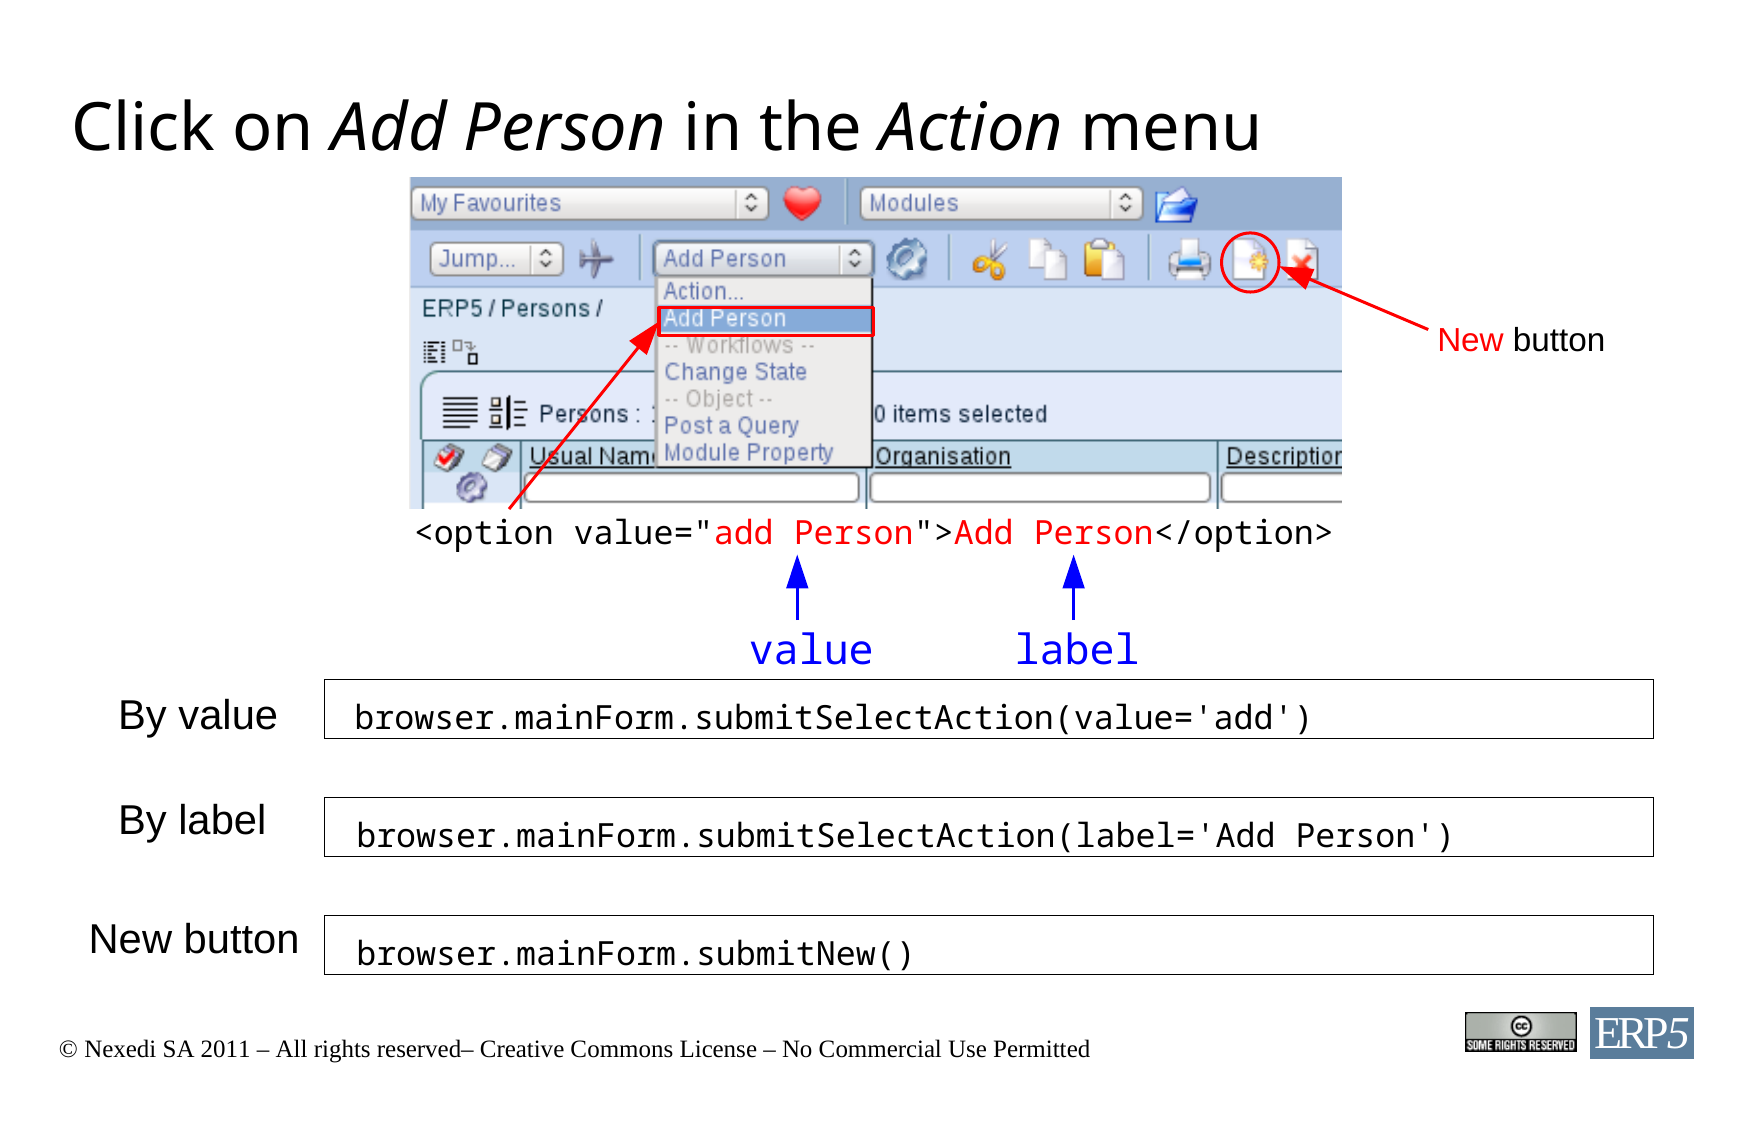

# Click on Add Person in the Action menu
New button
<option value="add Person">Add Person</option>
value
label
By value
browser.mainForm.submitSelectAction(value='add')
By label
browser.mainForm.submitSelectAction(label='Add Person')
New button
browser.mainForm.submitNew()